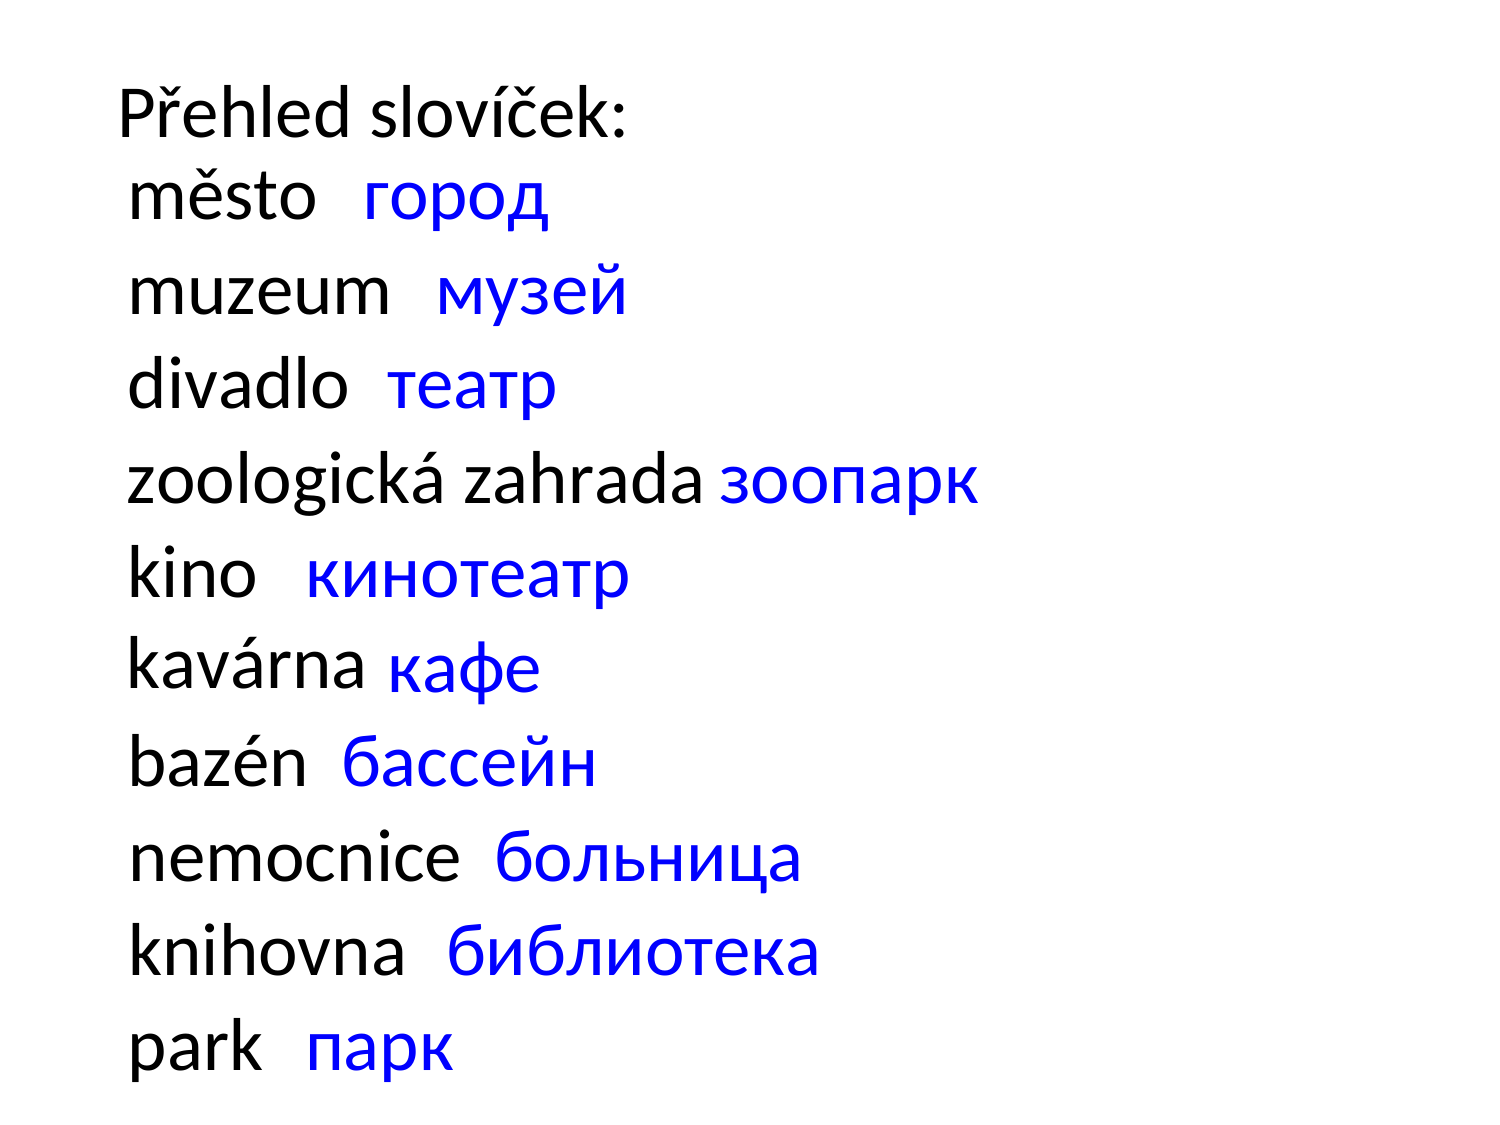

Přehled slovíček:
město
город
muzeum
музей
divadlo
театр
zoologická zahrada
зоопарк
kino
кинотеатр
kavárna
кафе
bazén
бассейн
nemocnice
больница
knihovna
библиотека
park
парк